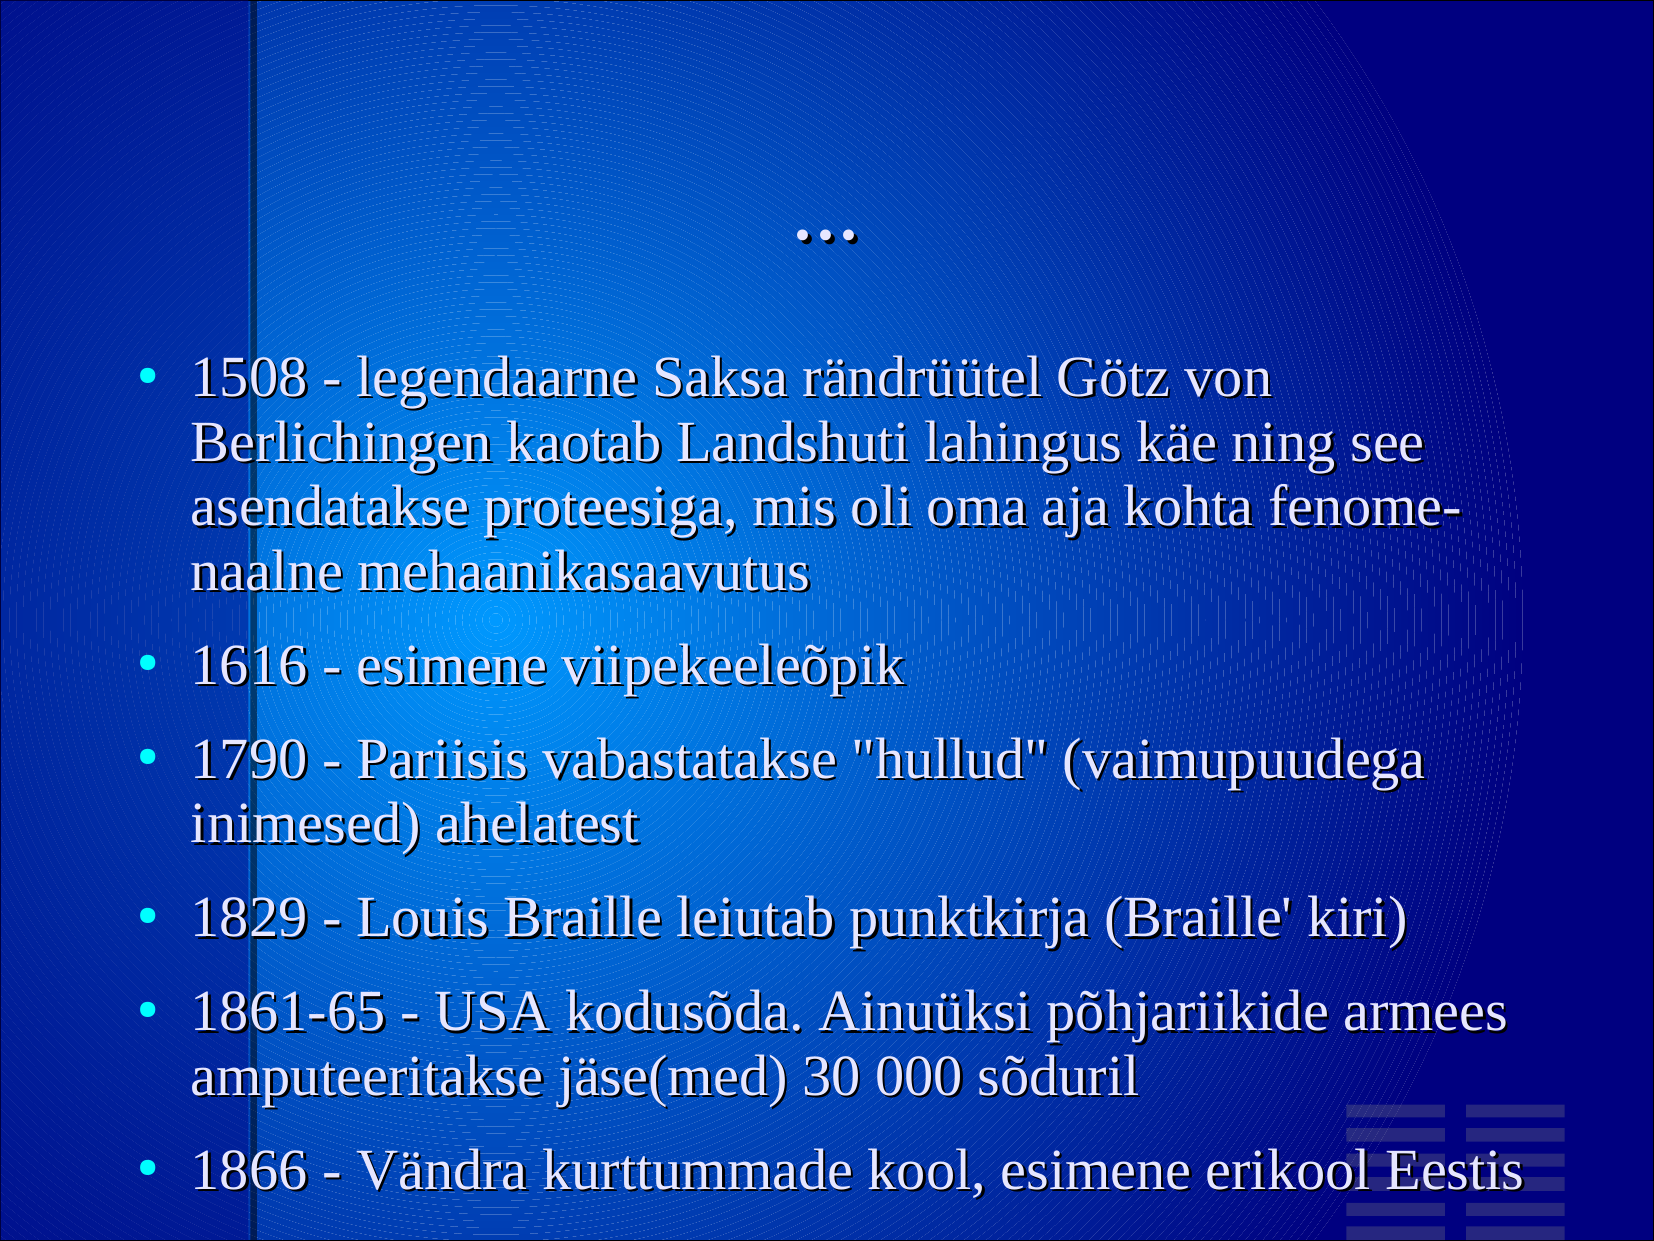

# ...
1508 - legendaarne Saksa rändrüütel Götz von Berlichingen kaotab Landshuti lahingus käe ning see asendatakse proteesiga, mis oli oma aja kohta fenome- naalne mehaanikasaavutus
1616 - esimene viipekeeleõpik
1790 - Pariisis vabastatakse "hullud" (vaimupuudega inimesed) ahelatest
1829 - Louis Braille leiutab punktkirja (Braille' kiri)
1861-65 - USA kodusõda. Ainuüksi põhjariikide armees amputeeritakse jäse(med) 30 000 sõduril
1866 - Vändra kurttummade kool, esimene erikool Eestis